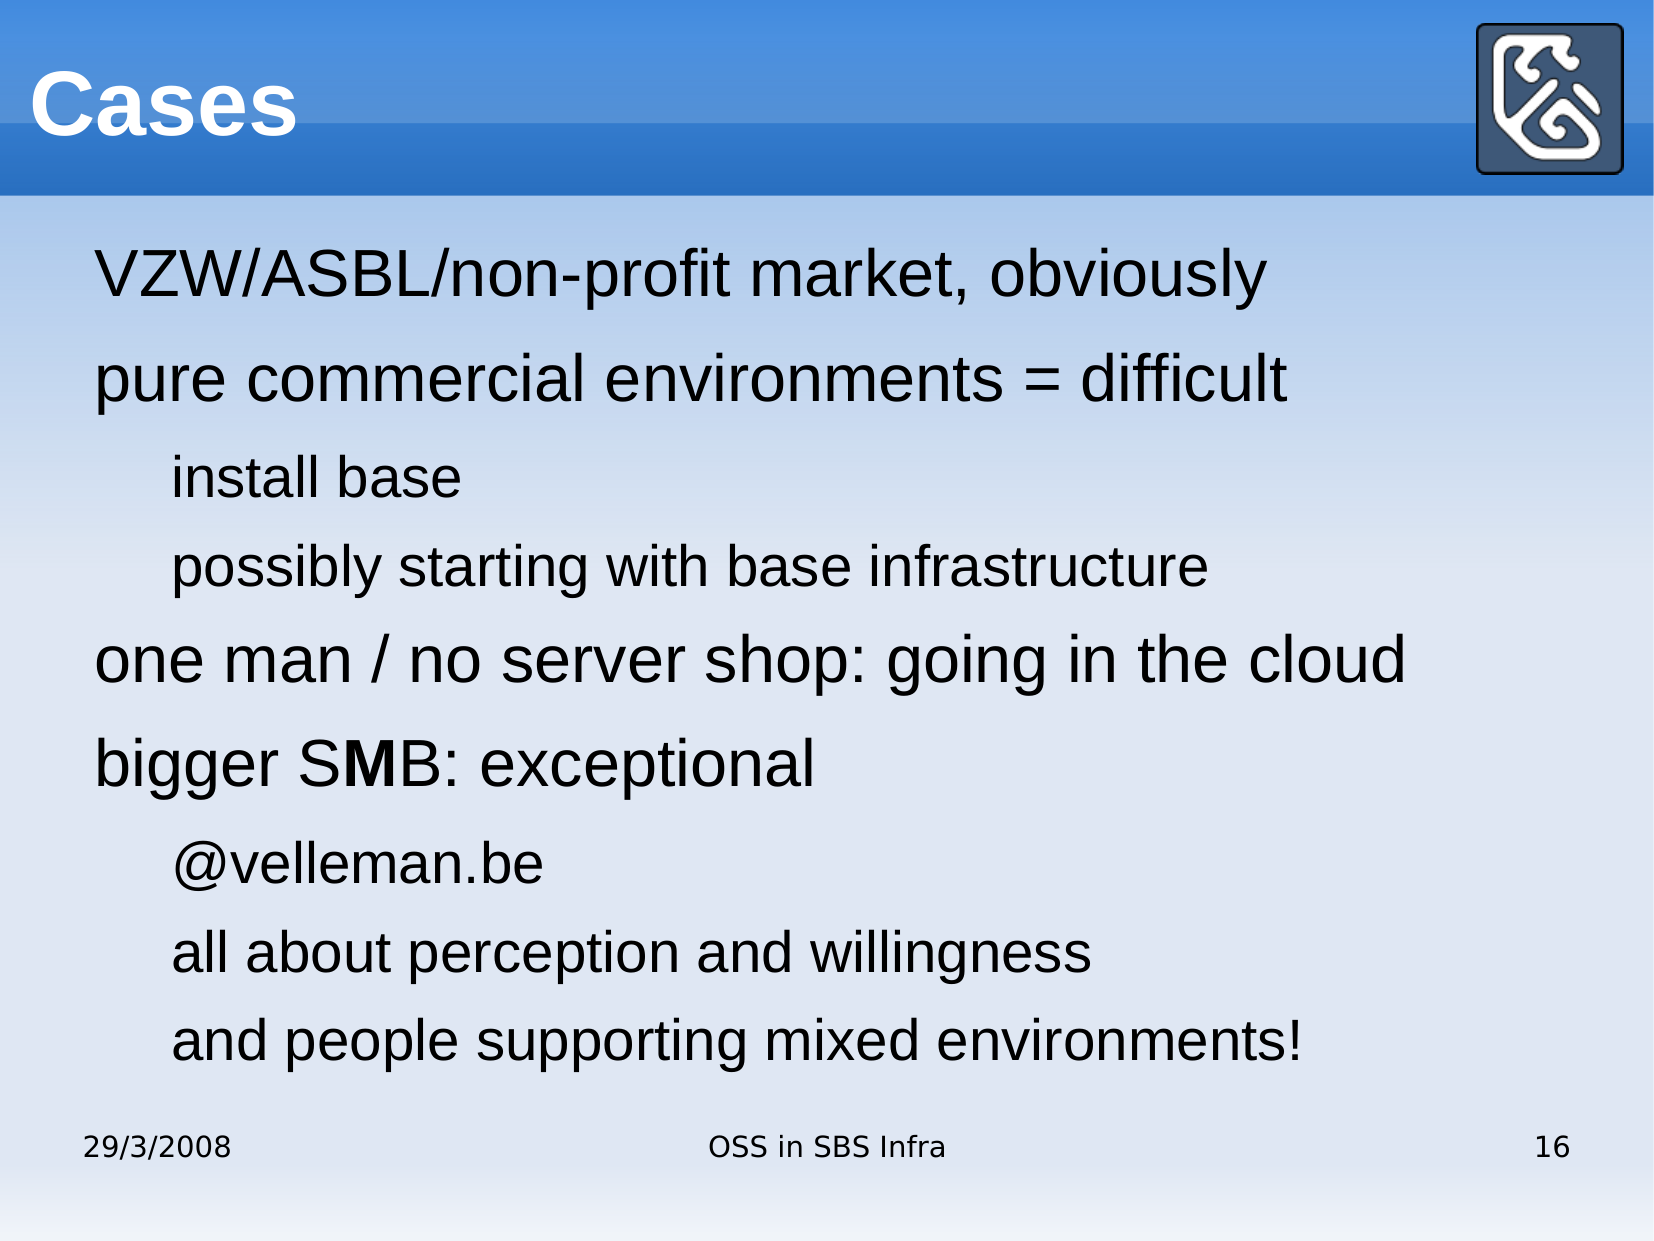

# Cases
VZW/ASBL/non-profit market, obviously
pure commercial environments = difficult
install base
possibly starting with base infrastructure
one man / no server shop: going in the cloud
bigger SMB: exceptional
@velleman.be
all about perception and willingness
and people supporting mixed environments!
29/3/2008
OSS in SBS Infra
16